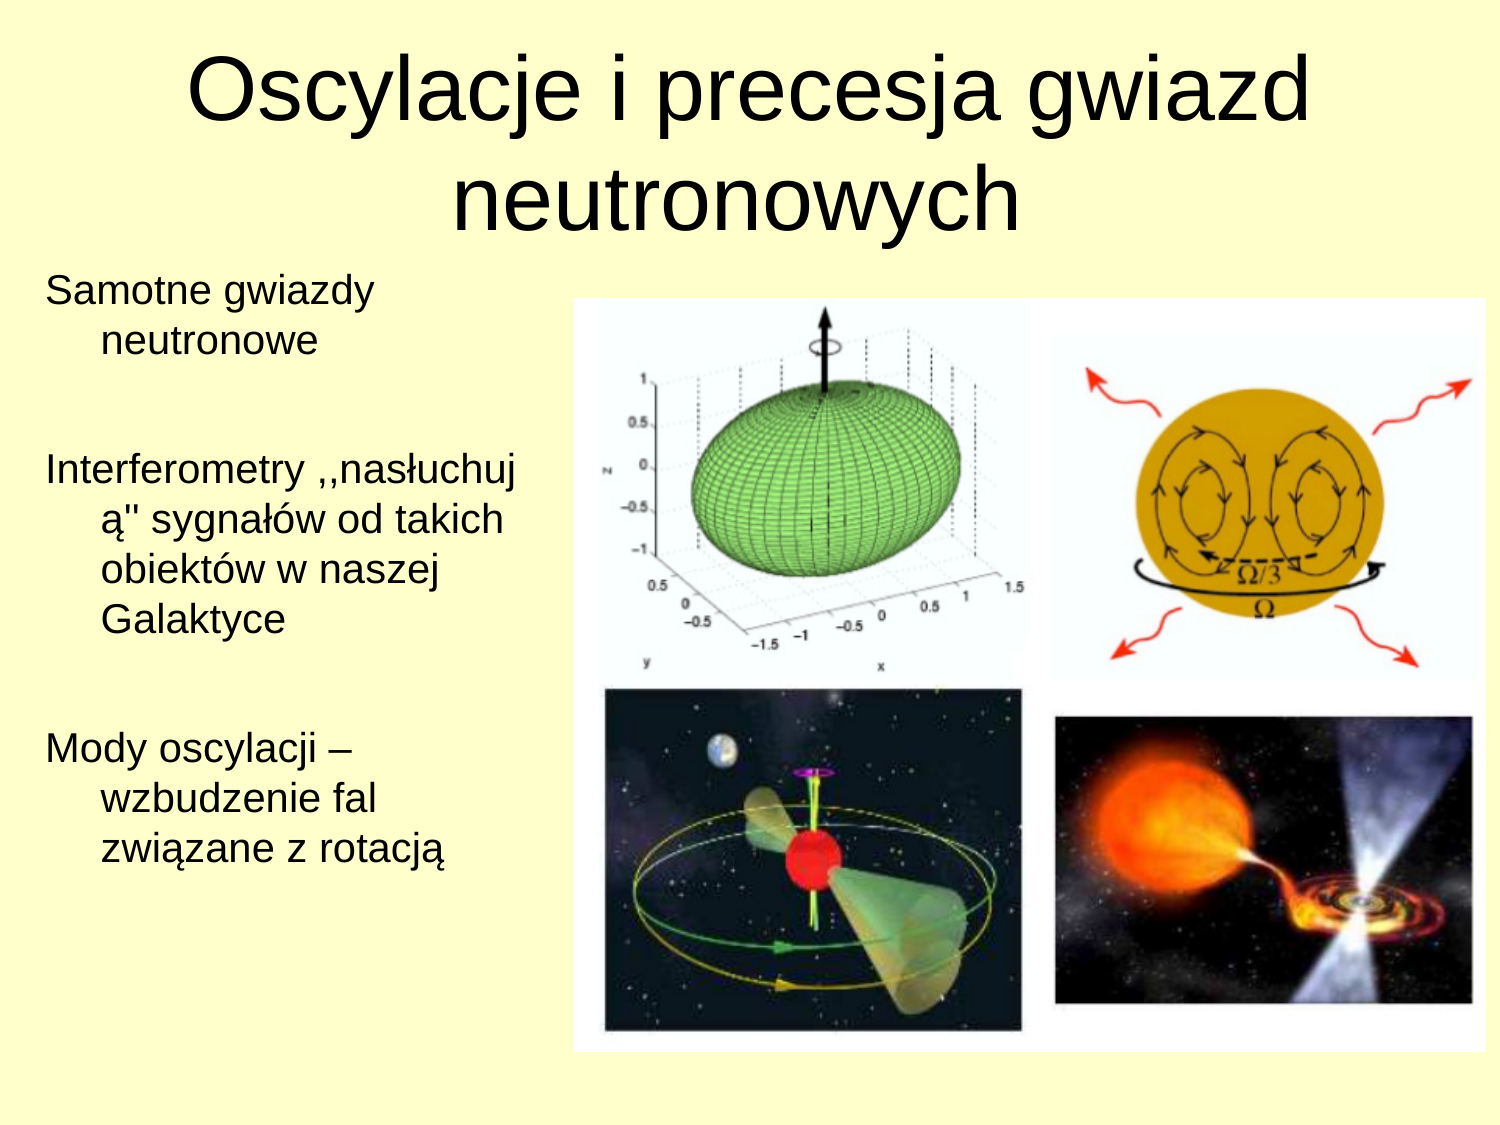

# Oscylacje i precesja gwiazd neutronowych
Samotne gwiazdy neutronowe
Interferometry ,,nasłuchują'' sygnałów od takich obiektów w naszej Galaktyce
Mody oscylacji – wzbudzenie fal związane z rotacją